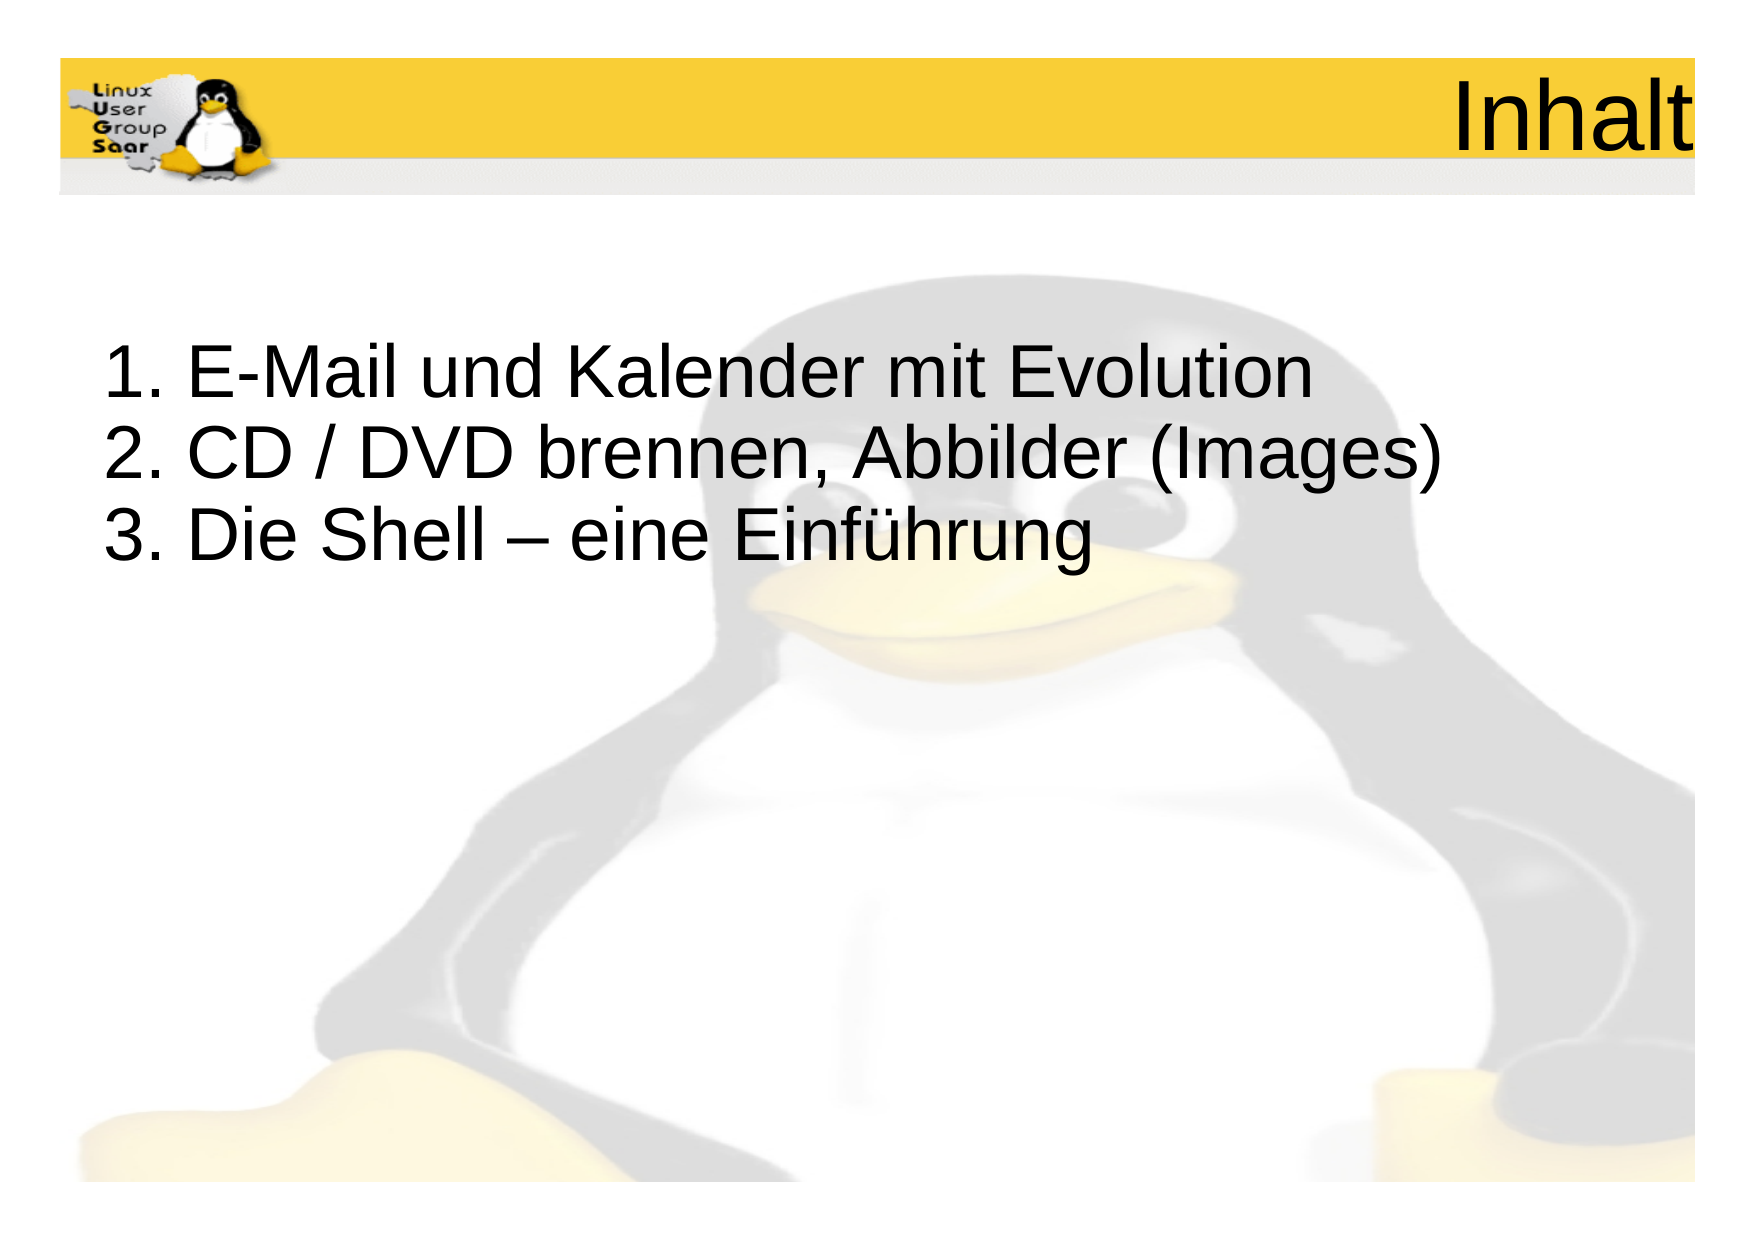

# Inhalt
1. E-Mail und Kalender mit Evolution
2. CD / DVD brennen, Abbilder (Images)
3. Die Shell – eine Einführung